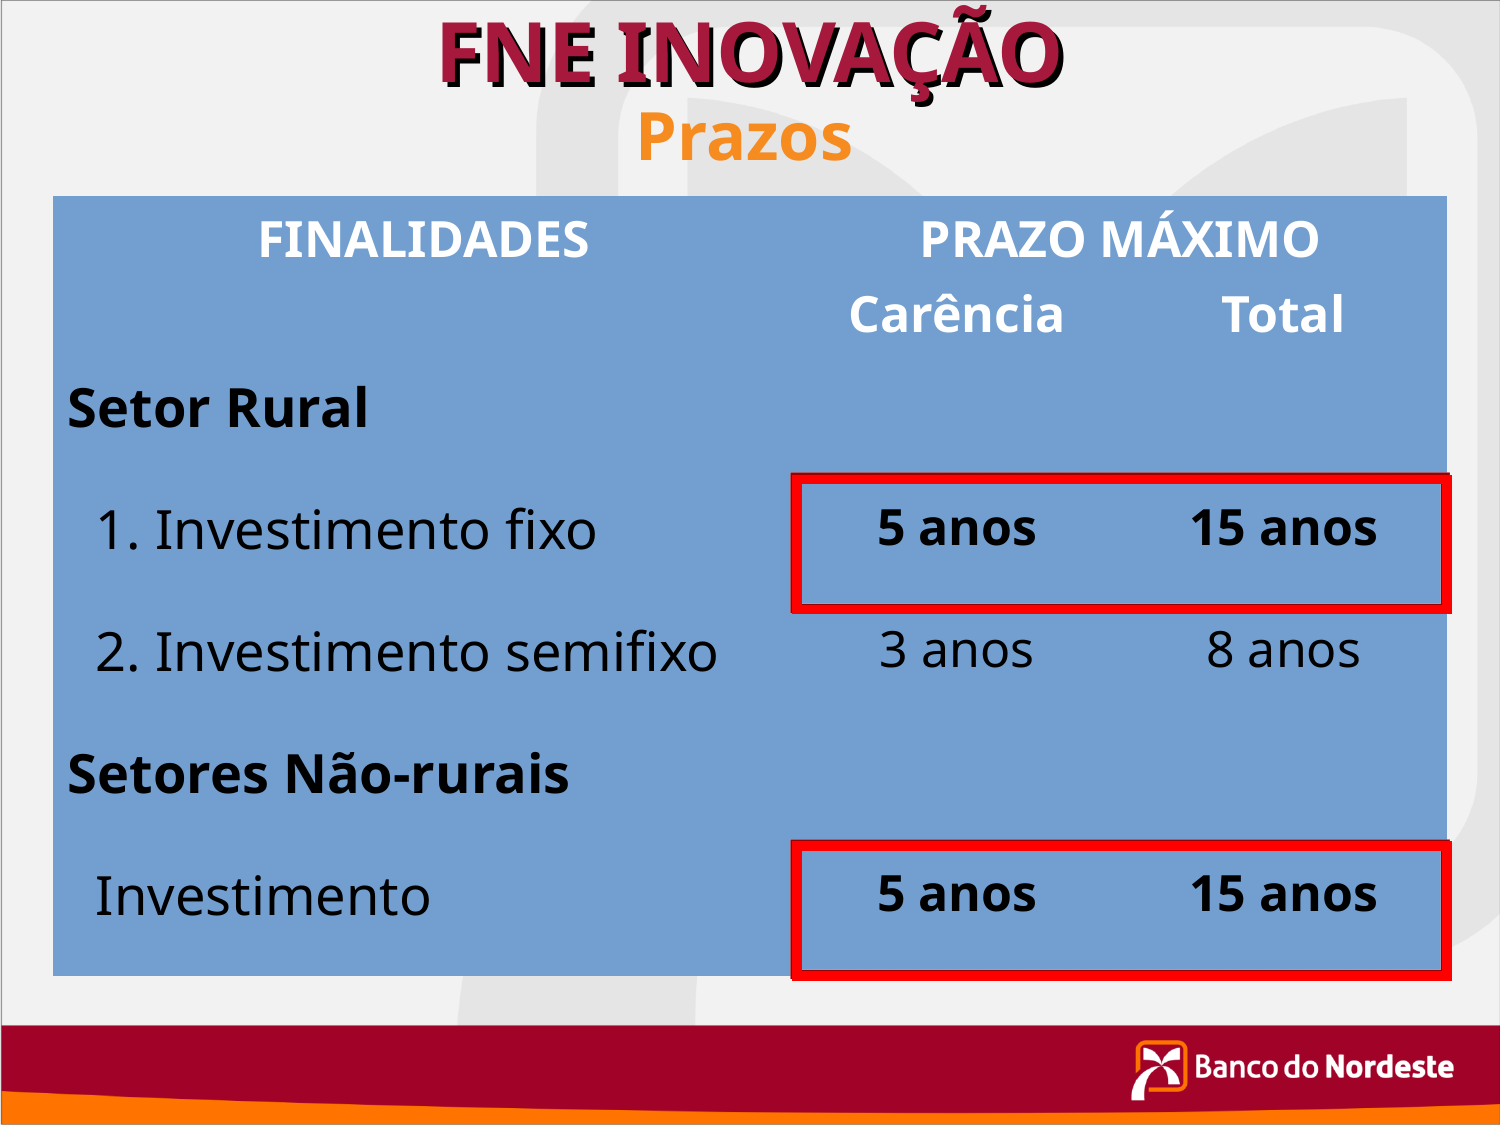

FNE INOVAÇÃO
Prazos
| FINALIDADES | PRAZO MÁXIMO | |
| --- | --- | --- |
| | Carência | Total |
| Setor Rural | | |
| 1. Investimento fixo | 5 anos | 15 anos |
| 2. Investimento semifixo | 3 anos | 8 anos |
| Setores Não-rurais | | |
| Investimento | 5 anos | 15 anos |